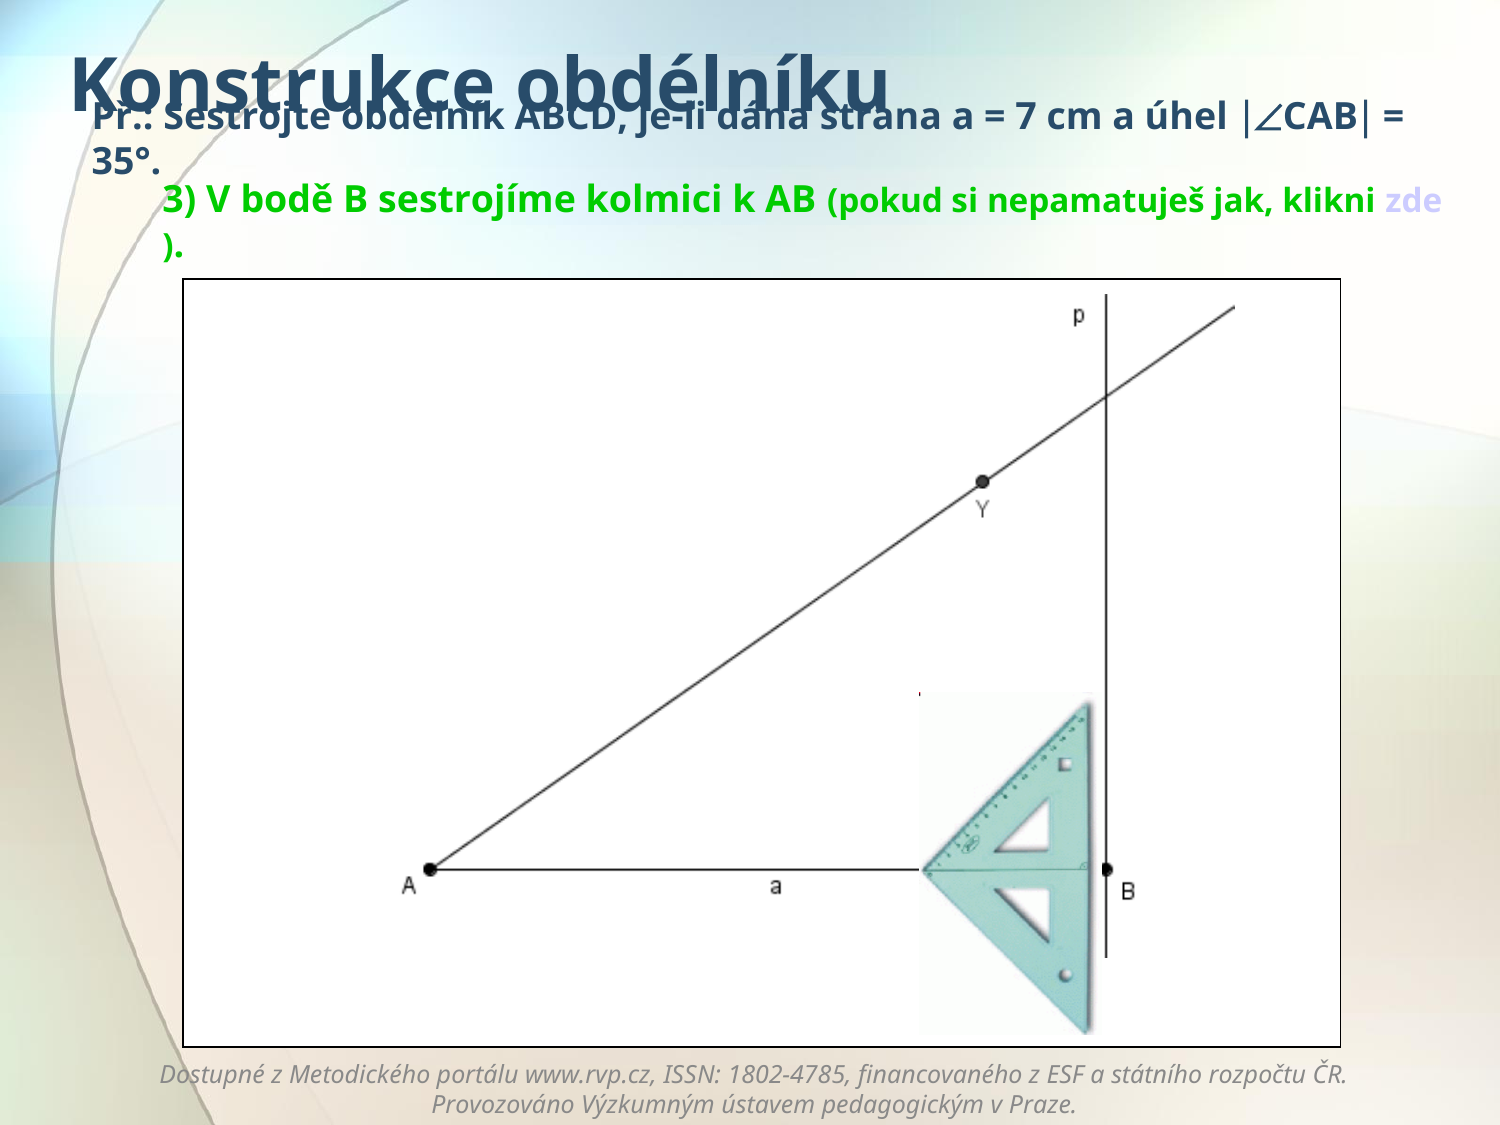

# Konstrukce obdélníku
Př.: Sestrojte obdélník ABCD, je-li dána strana a = 7 cm a úhel CAB = 35°.
3) V bodě B sestrojíme kolmici k AB (pokud si nepamatuješ jak, klikni zde).